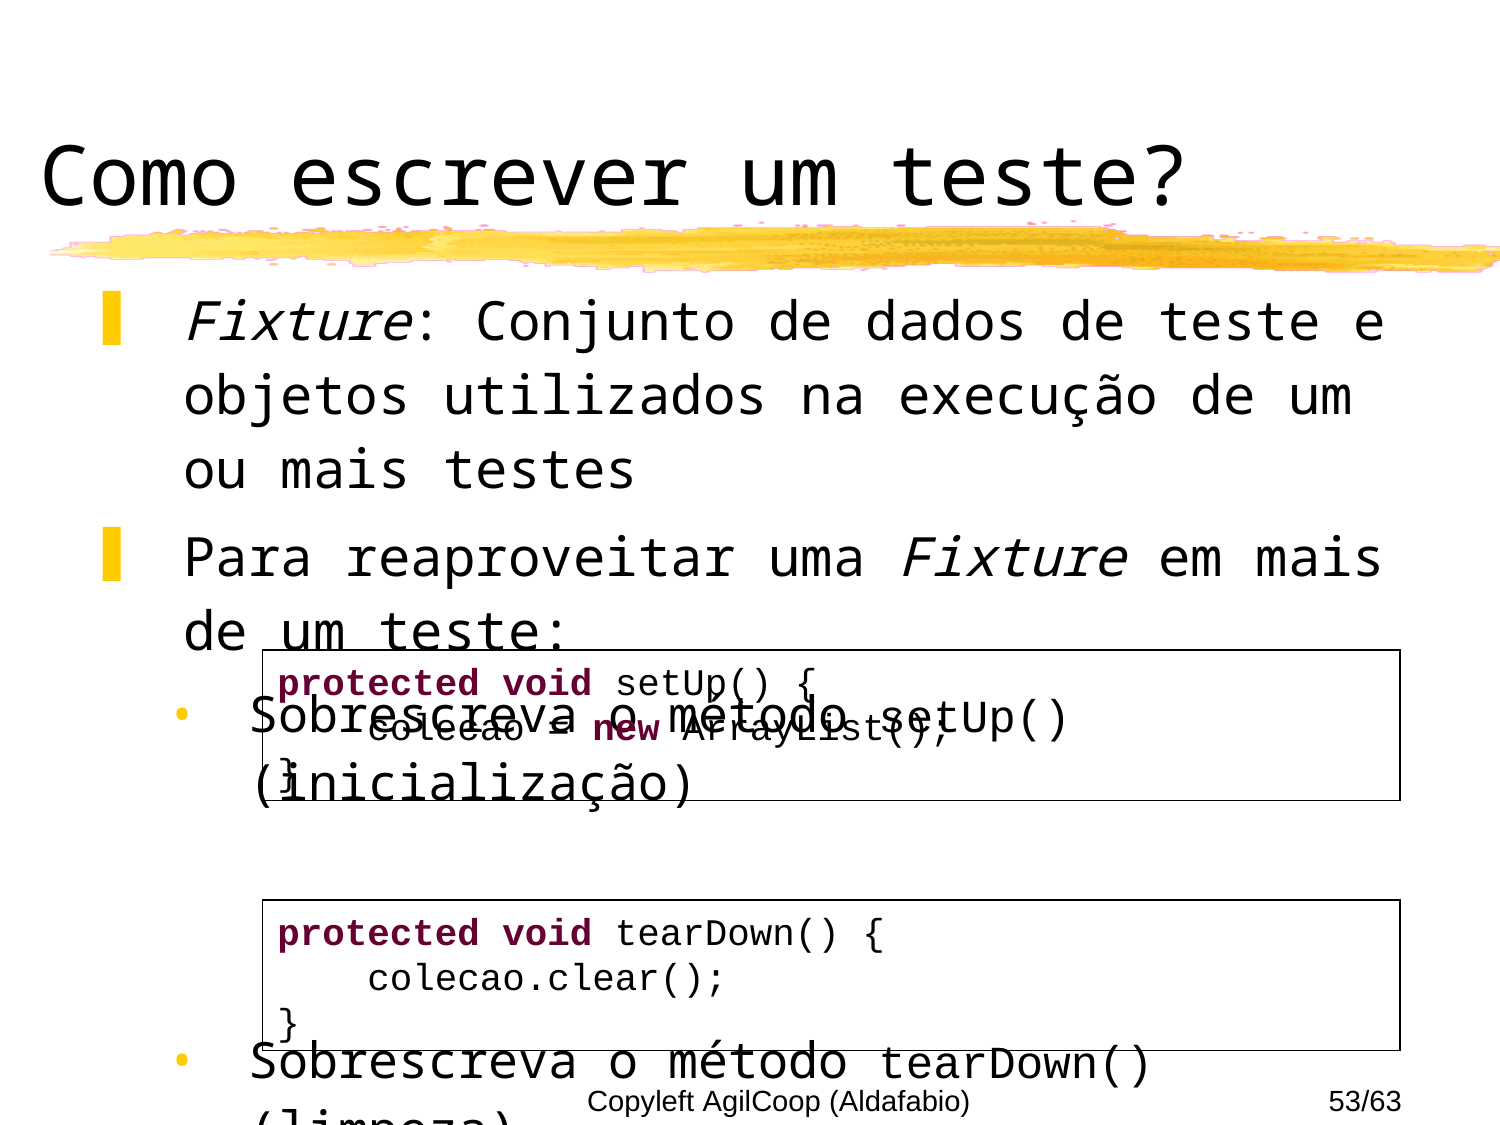

# Como escrever um teste?
Fixture: Conjunto de dados de teste e objetos utilizados na execução de um ou mais testes
Para reaproveitar uma Fixture em mais de um teste:
Sobrescreva o método setUp() (inicialização)
Sobrescreva o método tearDown() (limpeza)
protected void setUp() {
 colecao = new ArrayList();
}
protected void tearDown() {
 colecao.clear();
}
53